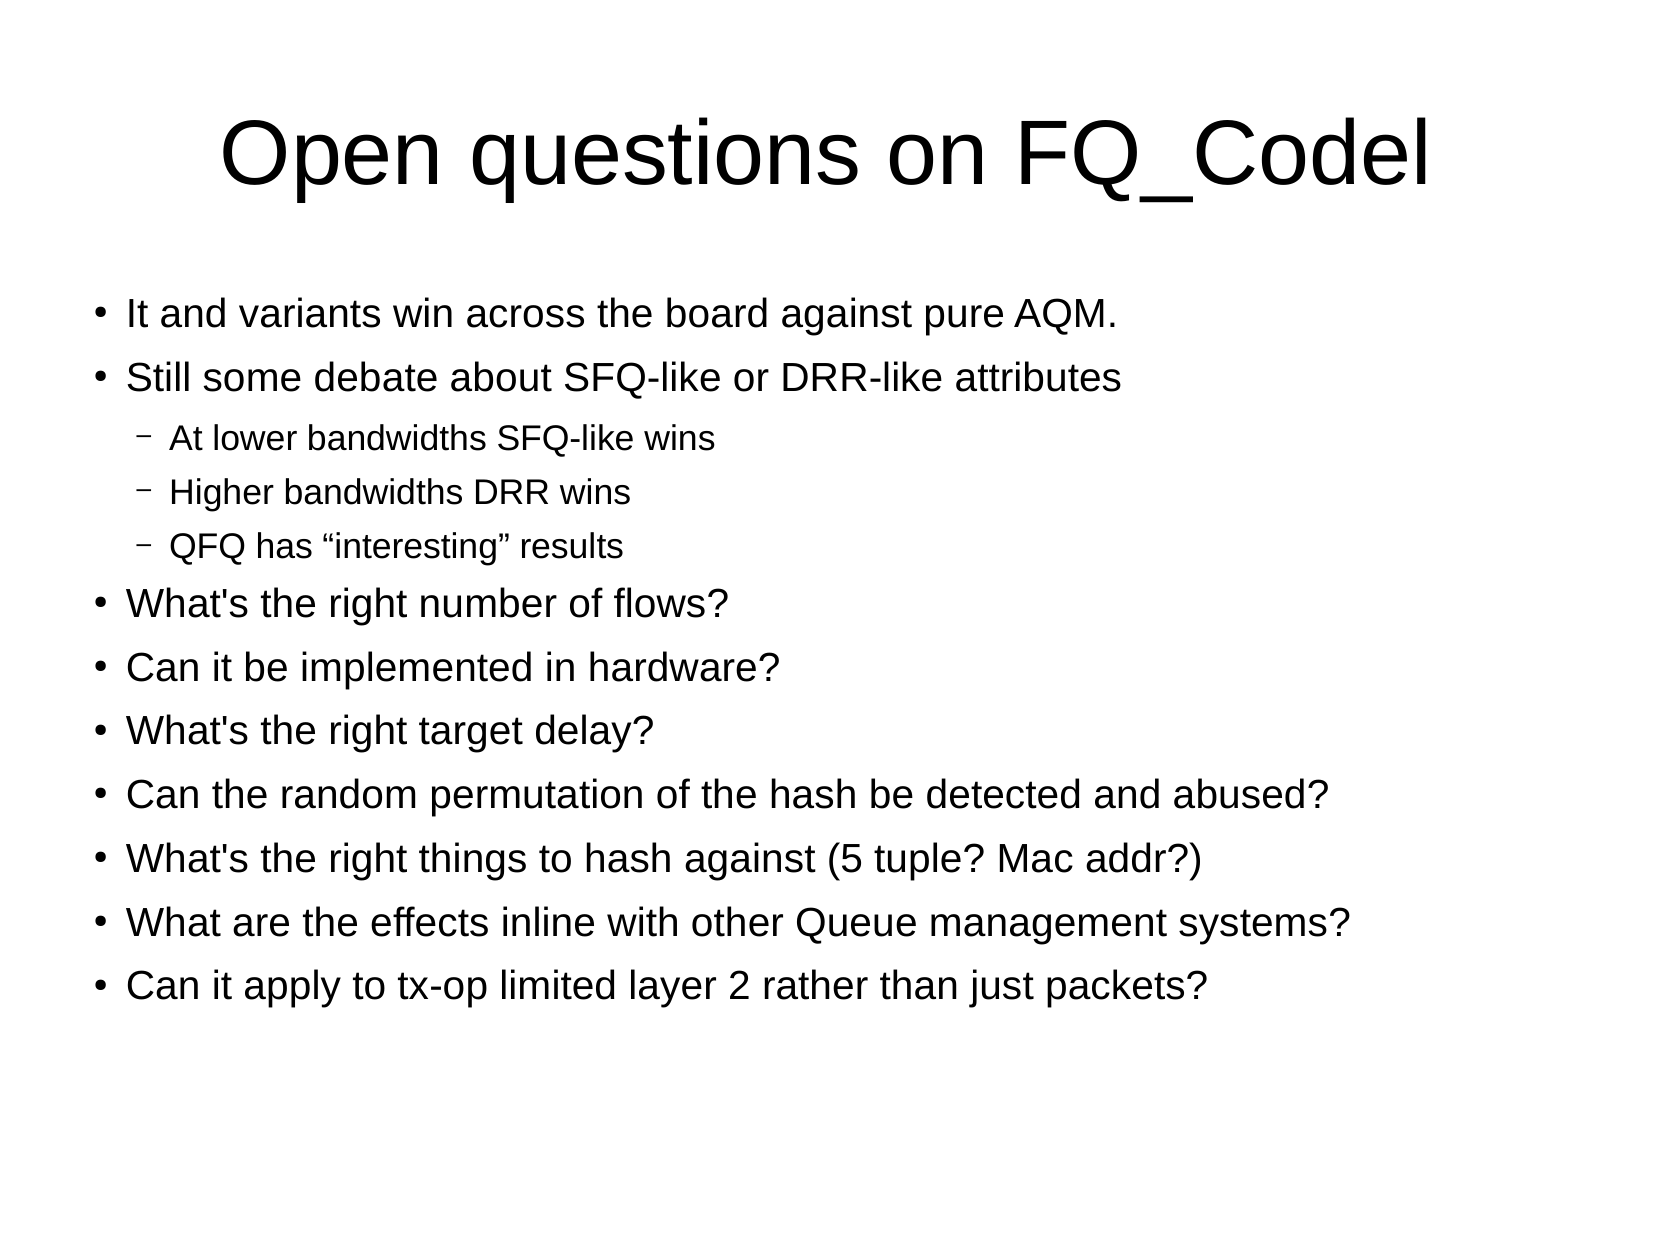

# Open questions on FQ_Codel
It and variants win across the board against pure AQM.
Still some debate about SFQ-like or DRR-like attributes
At lower bandwidths SFQ-like wins
Higher bandwidths DRR wins
QFQ has “interesting” results
What's the right number of flows?
Can it be implemented in hardware?
What's the right target delay?
Can the random permutation of the hash be detected and abused?
What's the right things to hash against (5 tuple? Mac addr?)
What are the effects inline with other Queue management systems?
Can it apply to tx-op limited layer 2 rather than just packets?